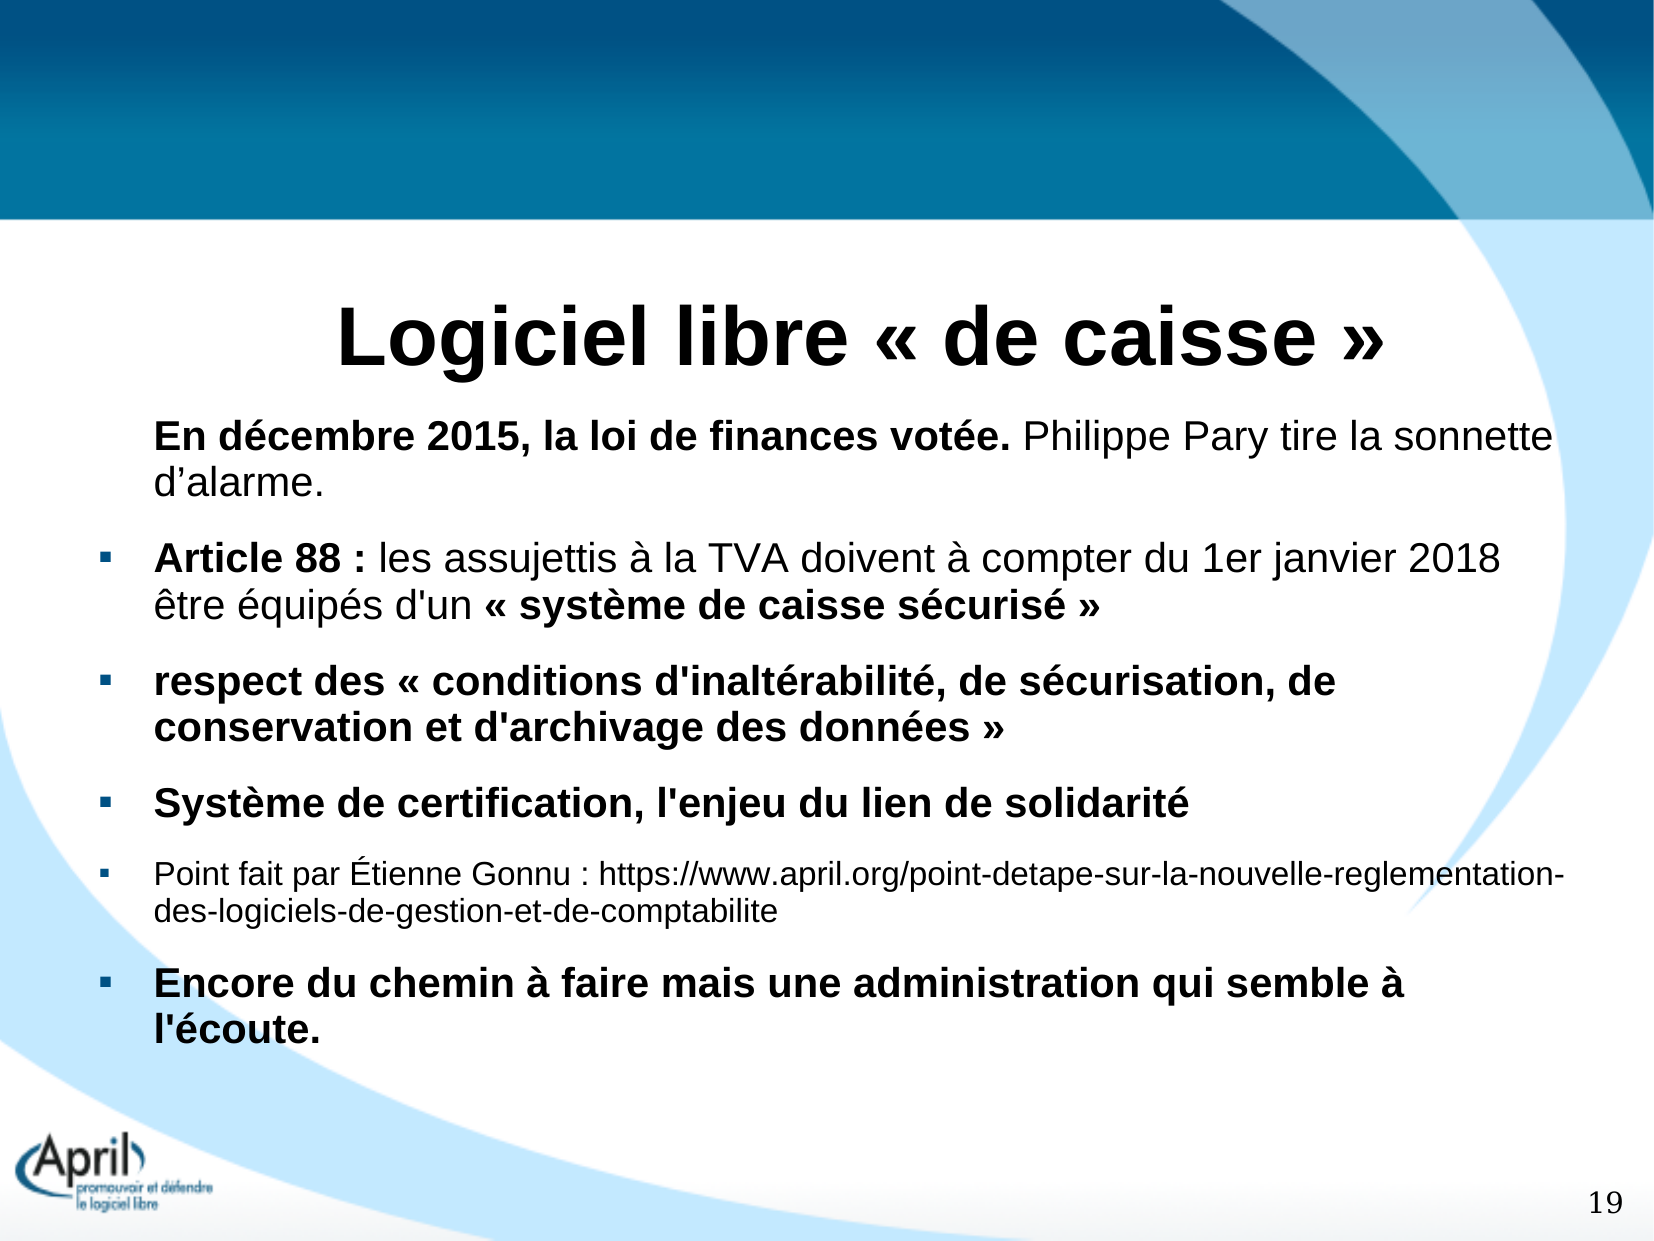

#
Logiciel libre « de caisse »
En décembre 2015, la loi de finances votée. Philippe Pary tire la sonnette d’alarme.
Article 88 : les assujettis à la TVA doivent à compter du 1er janvier 2018 être équipés d'un « système de caisse sécurisé »
respect des « conditions d'inaltérabilité, de sécurisation, de conservation et d'archivage des données »
Système de certification, l'enjeu du lien de solidarité
Point fait par Étienne Gonnu : https://www.april.org/point-detape-sur-la-nouvelle-reglementation-des-logiciels-de-gestion-et-de-comptabilite
Encore du chemin à faire mais une administration qui semble à l'écoute.
19